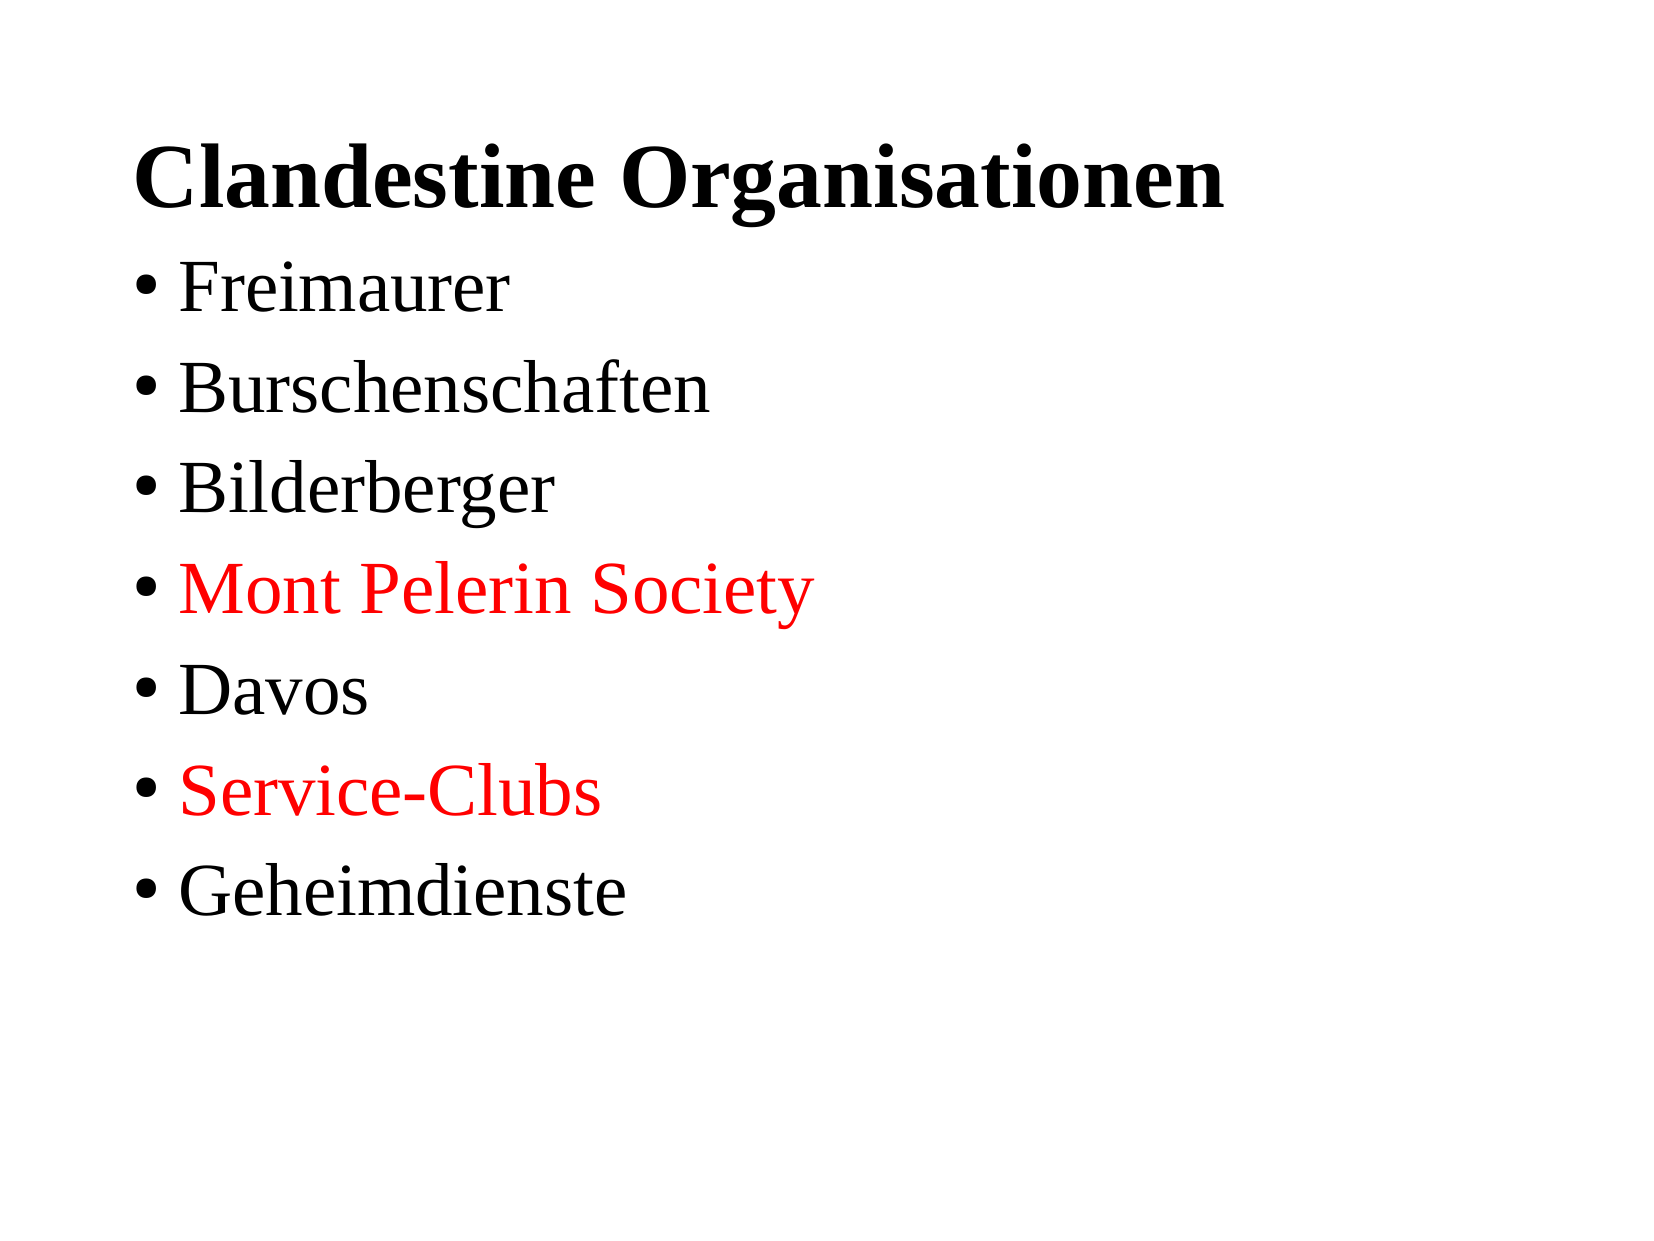

Clandestine Organisationen
 Freimaurer
 Burschenschaften
 Bilderberger
 Mont Pelerin Society
 Davos
 Service-Clubs
 Geheimdienste